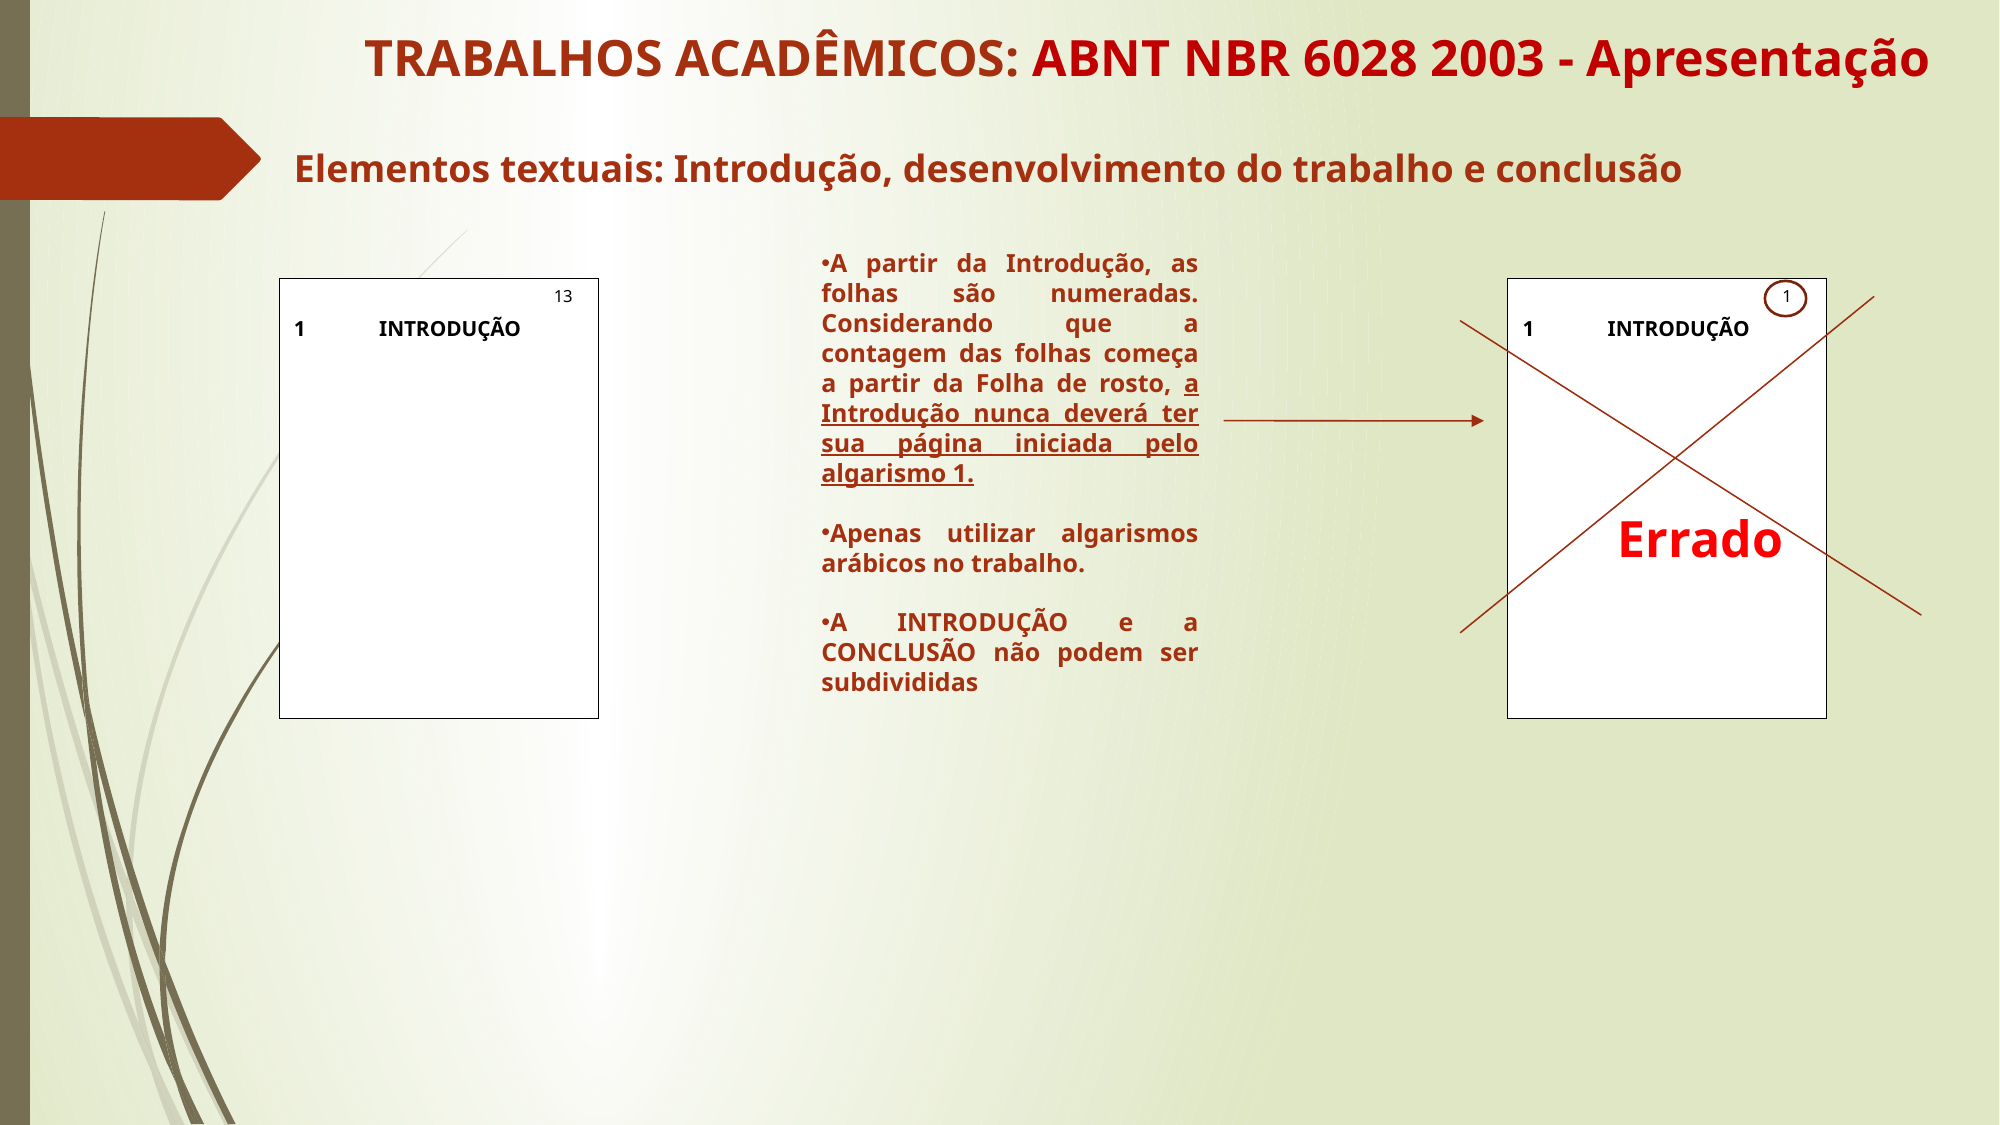

TRABALHOS ACADÊMICOS: ABNT NBR 6028 2003 - Apresentação
Elementos textuais: Introdução, desenvolvimento do trabalho e conclusão
A partir da Introdução, as folhas são numeradas. Considerando que a contagem das folhas começa a partir da Folha de rosto, a Introdução nunca deverá ter sua página iniciada pelo algarismo 1.
Apenas utilizar algarismos arábicos no trabalho.
A INTRODUÇÃO e a CONCLUSÃO não podem ser subdivididas
1 INTRODUÇÃO
13
1 INTRODUÇÃO
1
  Errado